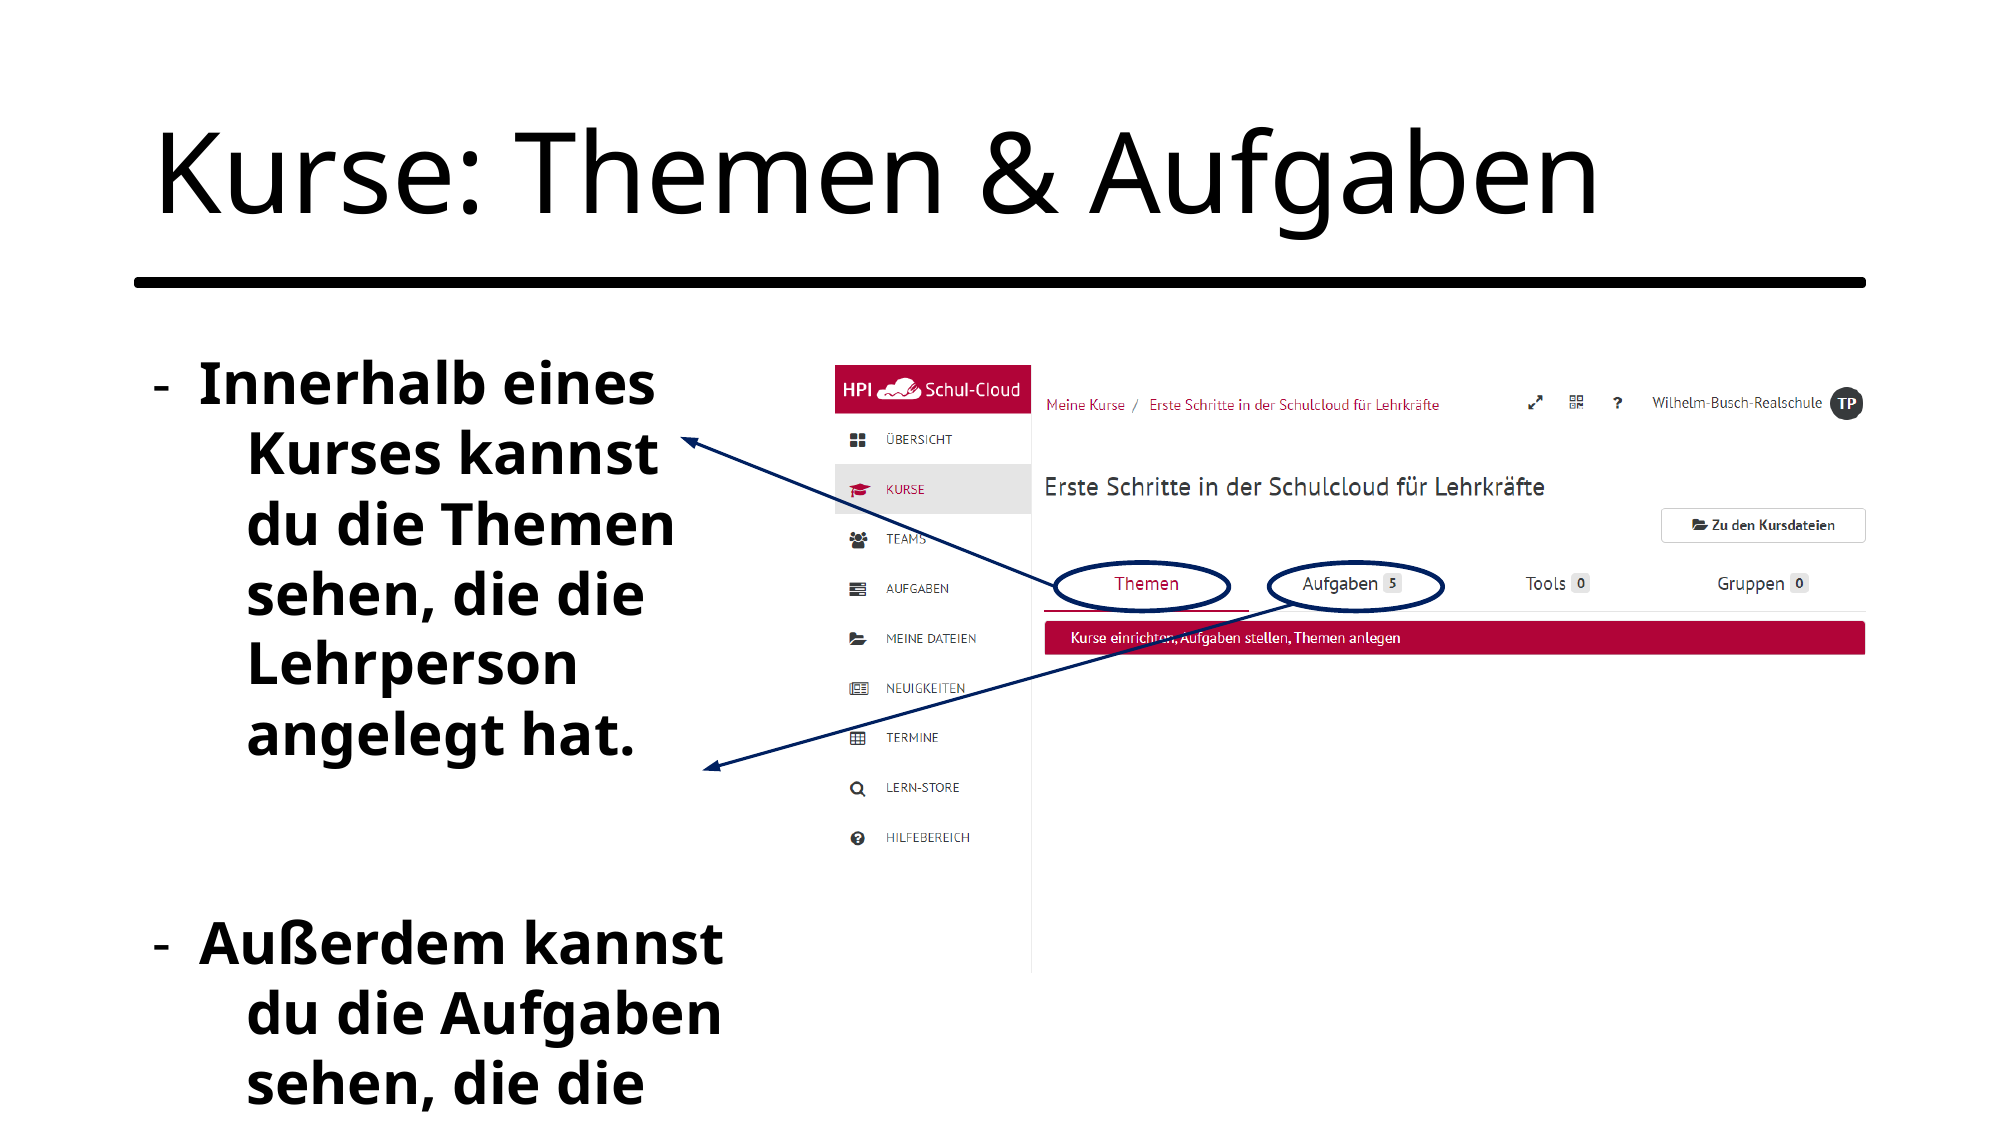

# Kurse: Themen & Aufgaben
Innerhalb eines Kurses kannst du die Themen sehen, die die Lehrperson angelegt hat.
Außerdem kannst du die Aufgaben sehen, die die Lehrperson gestellt hat.